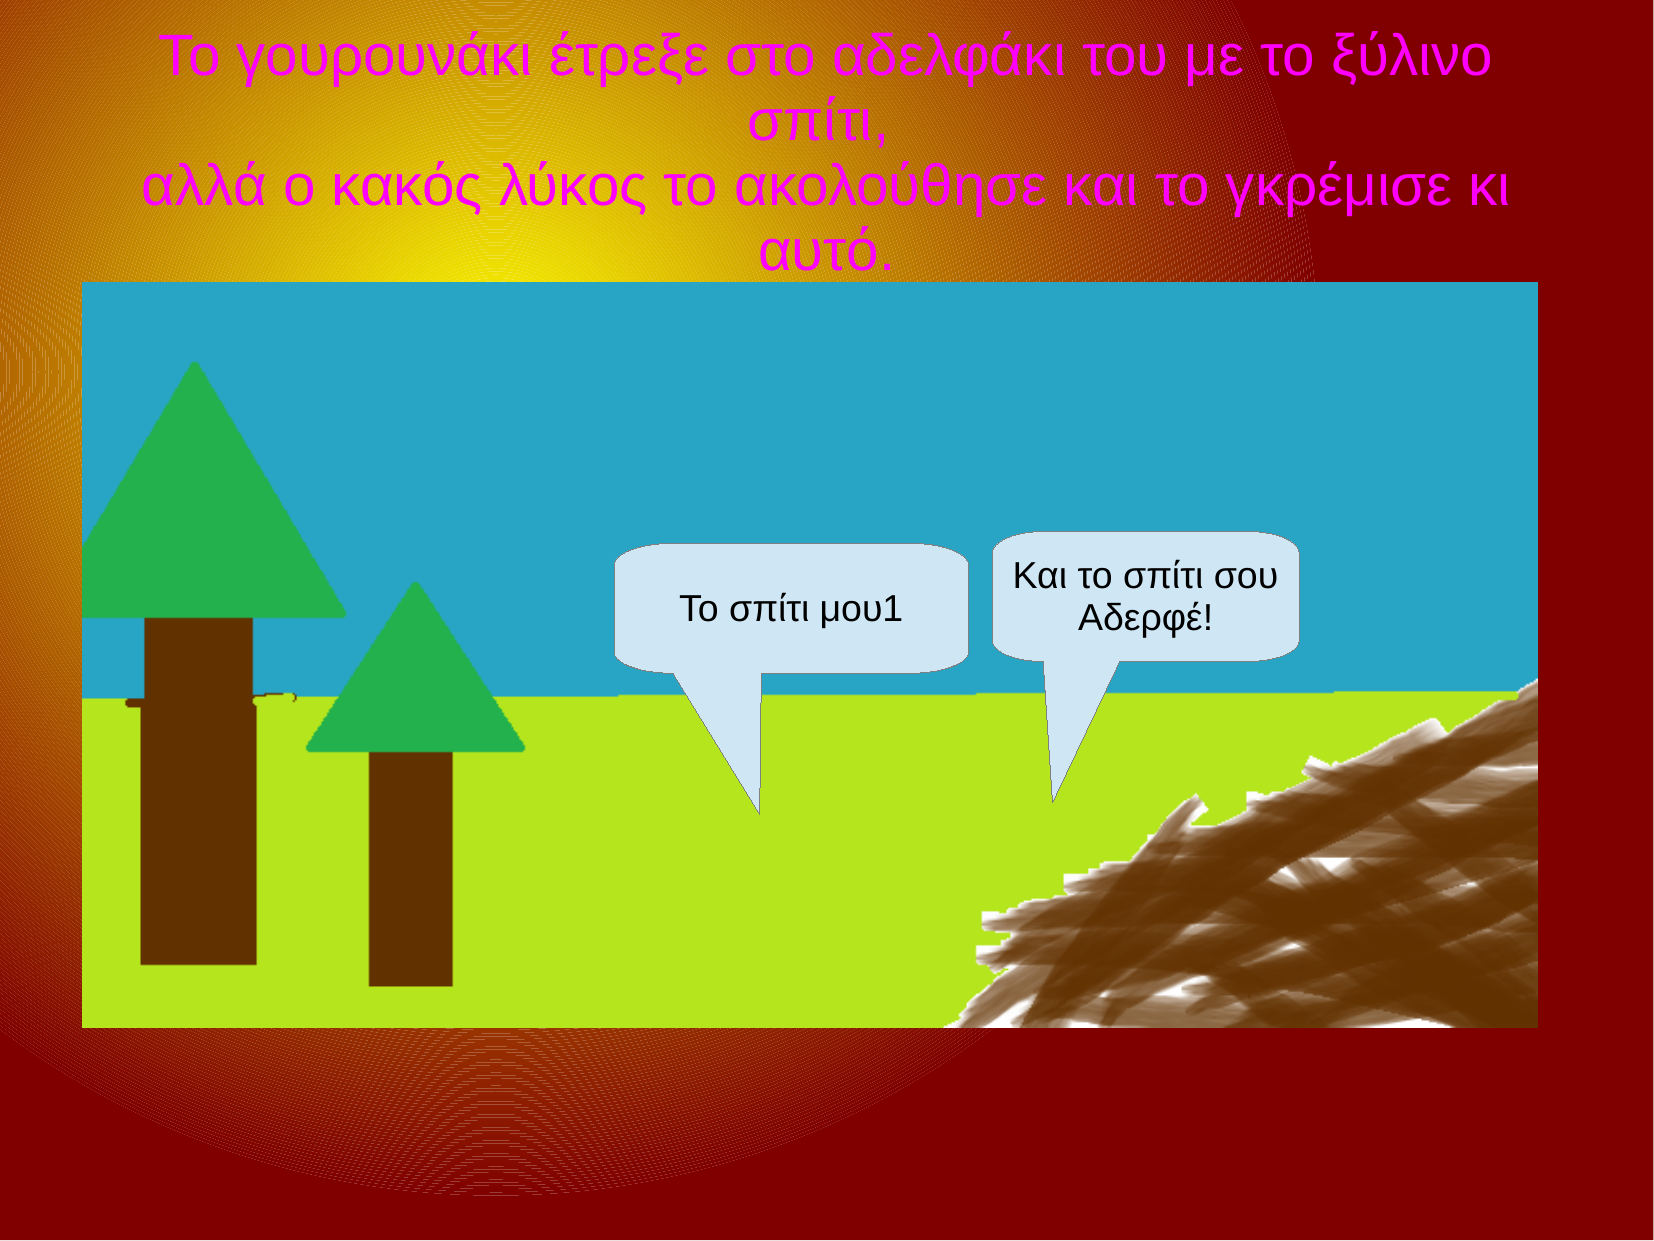

# Το γουρουνάκι έτρεξε στο αδελφάκι του με το ξύλινο σπίτι, αλλά ο κακός λύκος το ακολούθησε και το γκρέμισε κι αυτό.
Και το σπίτι σου
Αδερφέ!
Το σπίτι μου1